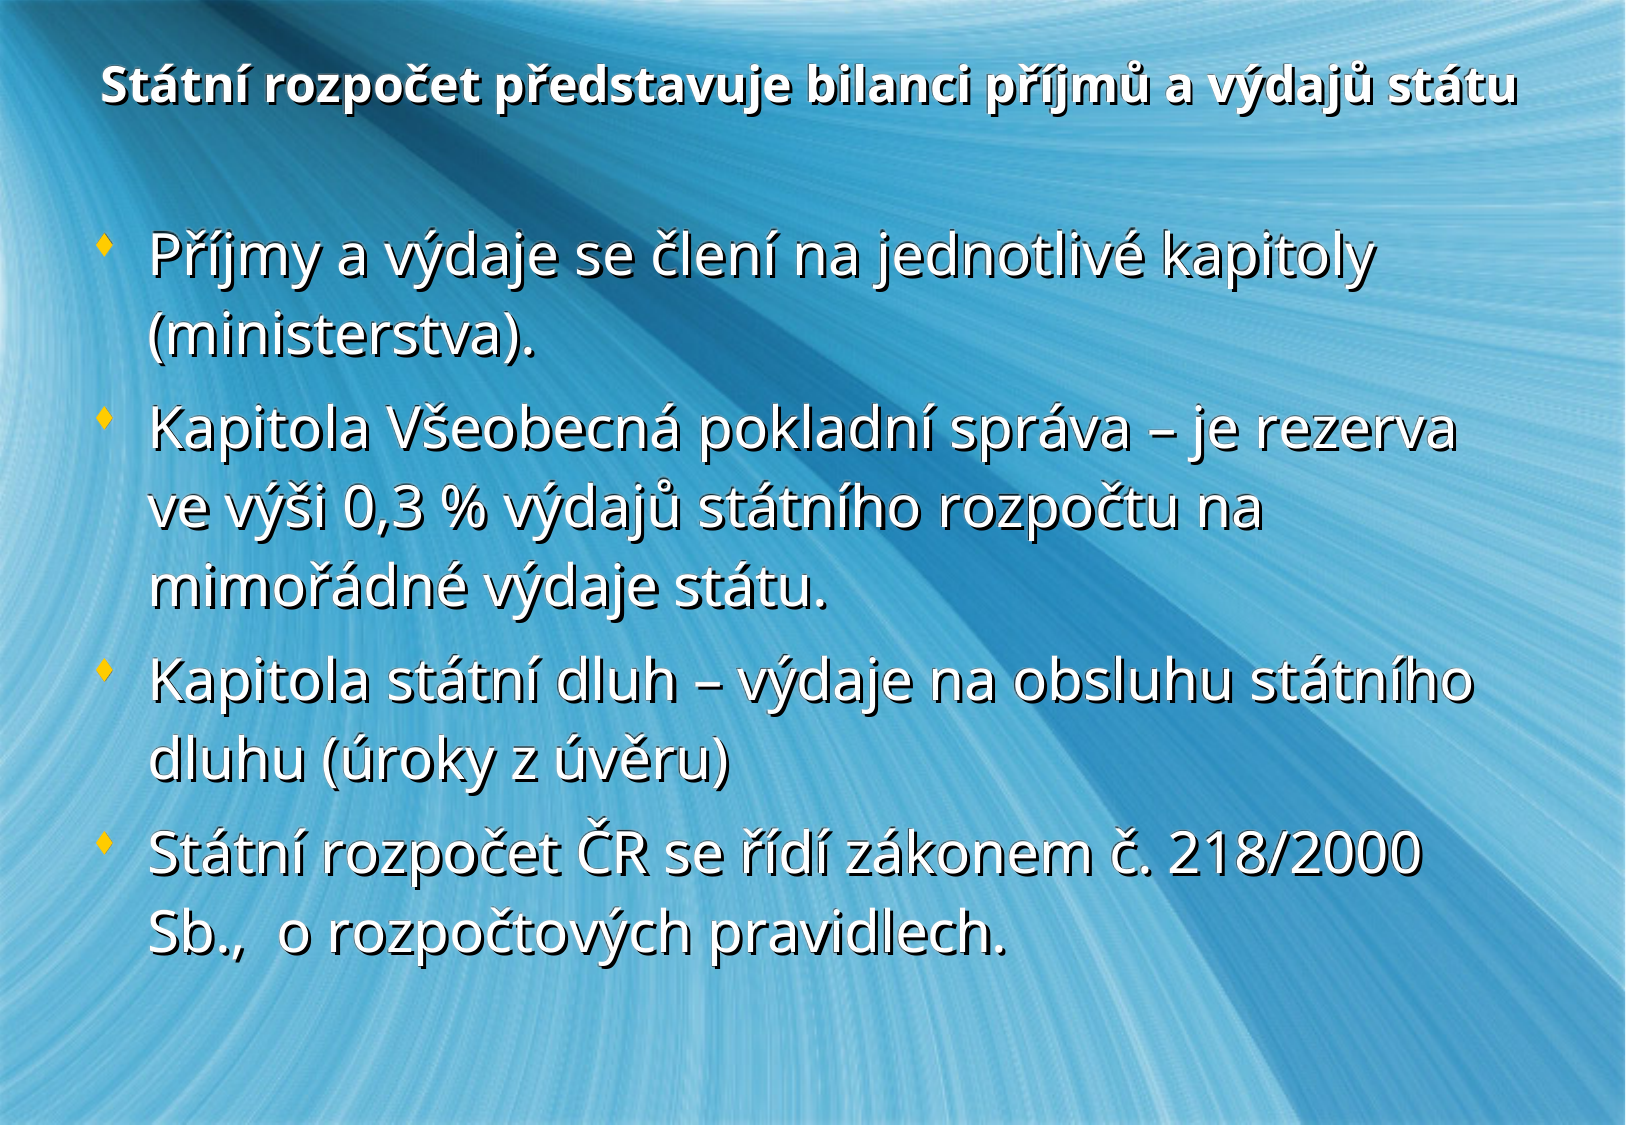

# Státní rozpočet představuje bilanci příjmů a výdajů státu
Příjmy a výdaje se člení na jednotlivé kapitoly (ministerstva).
Kapitola Všeobecná pokladní správa – je rezerva ve výši 0,3 % výdajů státního rozpočtu na mimořádné výdaje státu.
Kapitola státní dluh – výdaje na obsluhu státního dluhu (úroky z úvěru)
Státní rozpočet ČR se řídí zákonem č. 218/2000 Sb., o rozpočtových pravidlech.